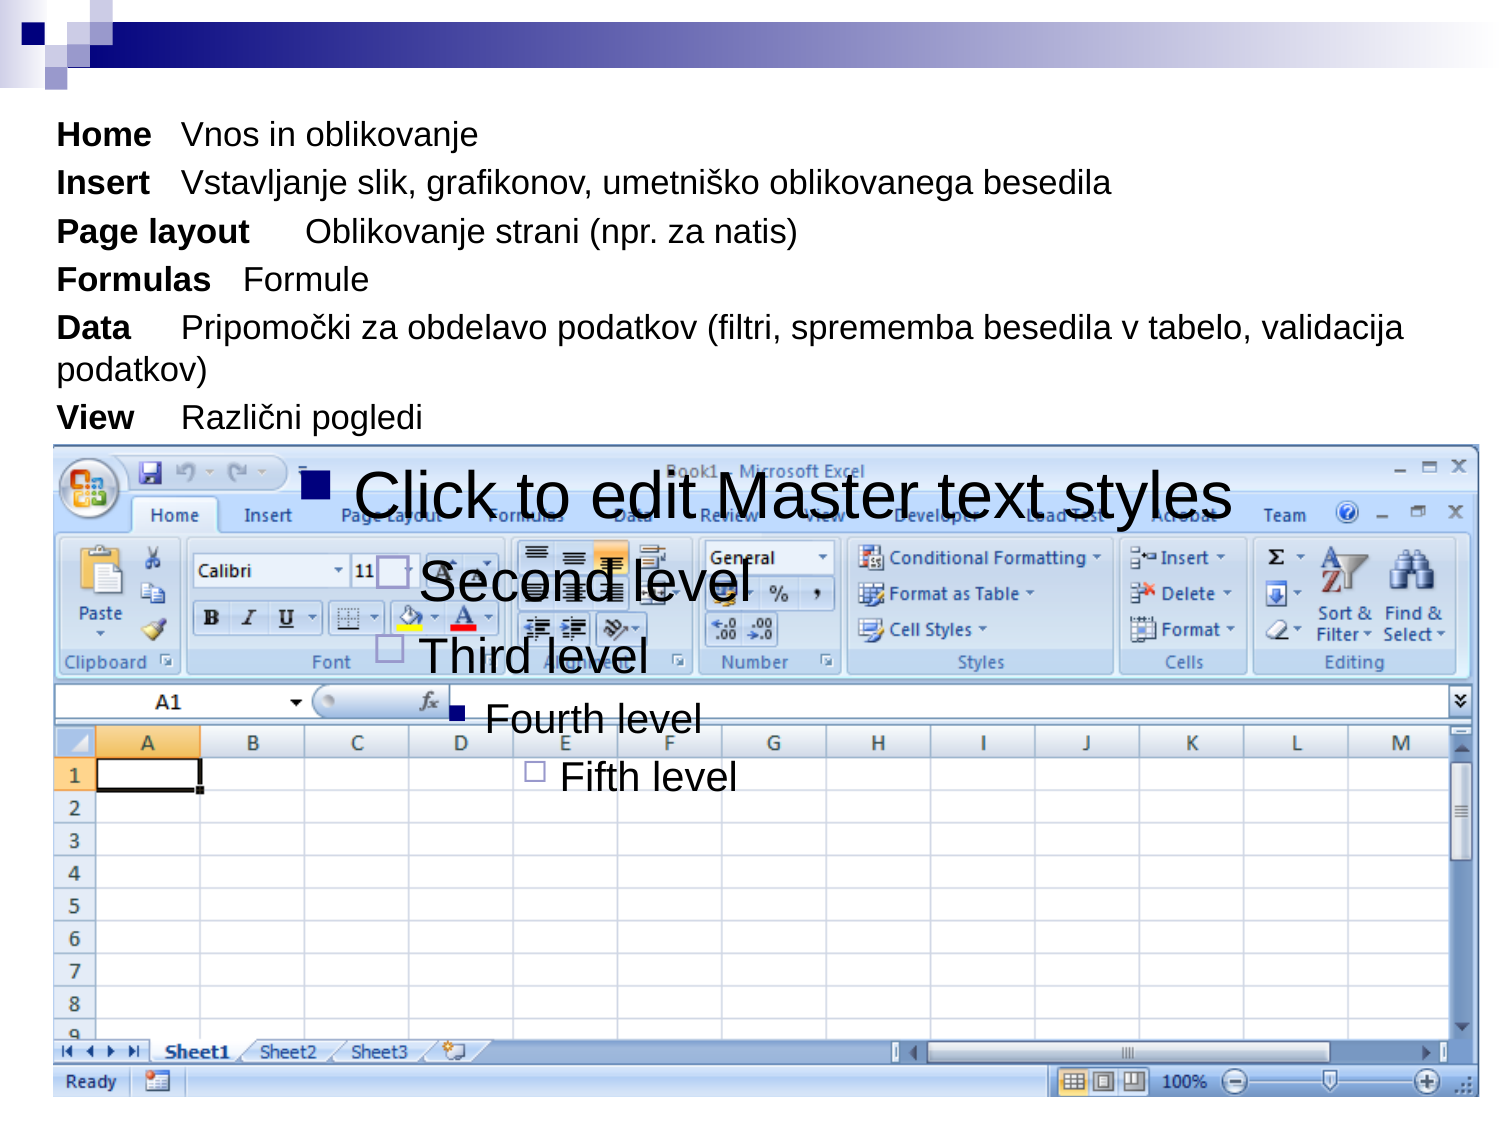

# Home 	Vnos in oblikovanje
Insert 	Vstavljanje slik, grafikonov, umetniško oblikovanega besedila
Page layout 	Oblikovanje strani (npr. za natis)
Formulas	Formule
Data	Pripomočki za obdelavo podatkov (filtri, sprememba besedila v tabelo, validacija podatkov)
View	Različni pogledi
Click to edit Master text styles
Second level
Third level
Fourth level
Fifth level